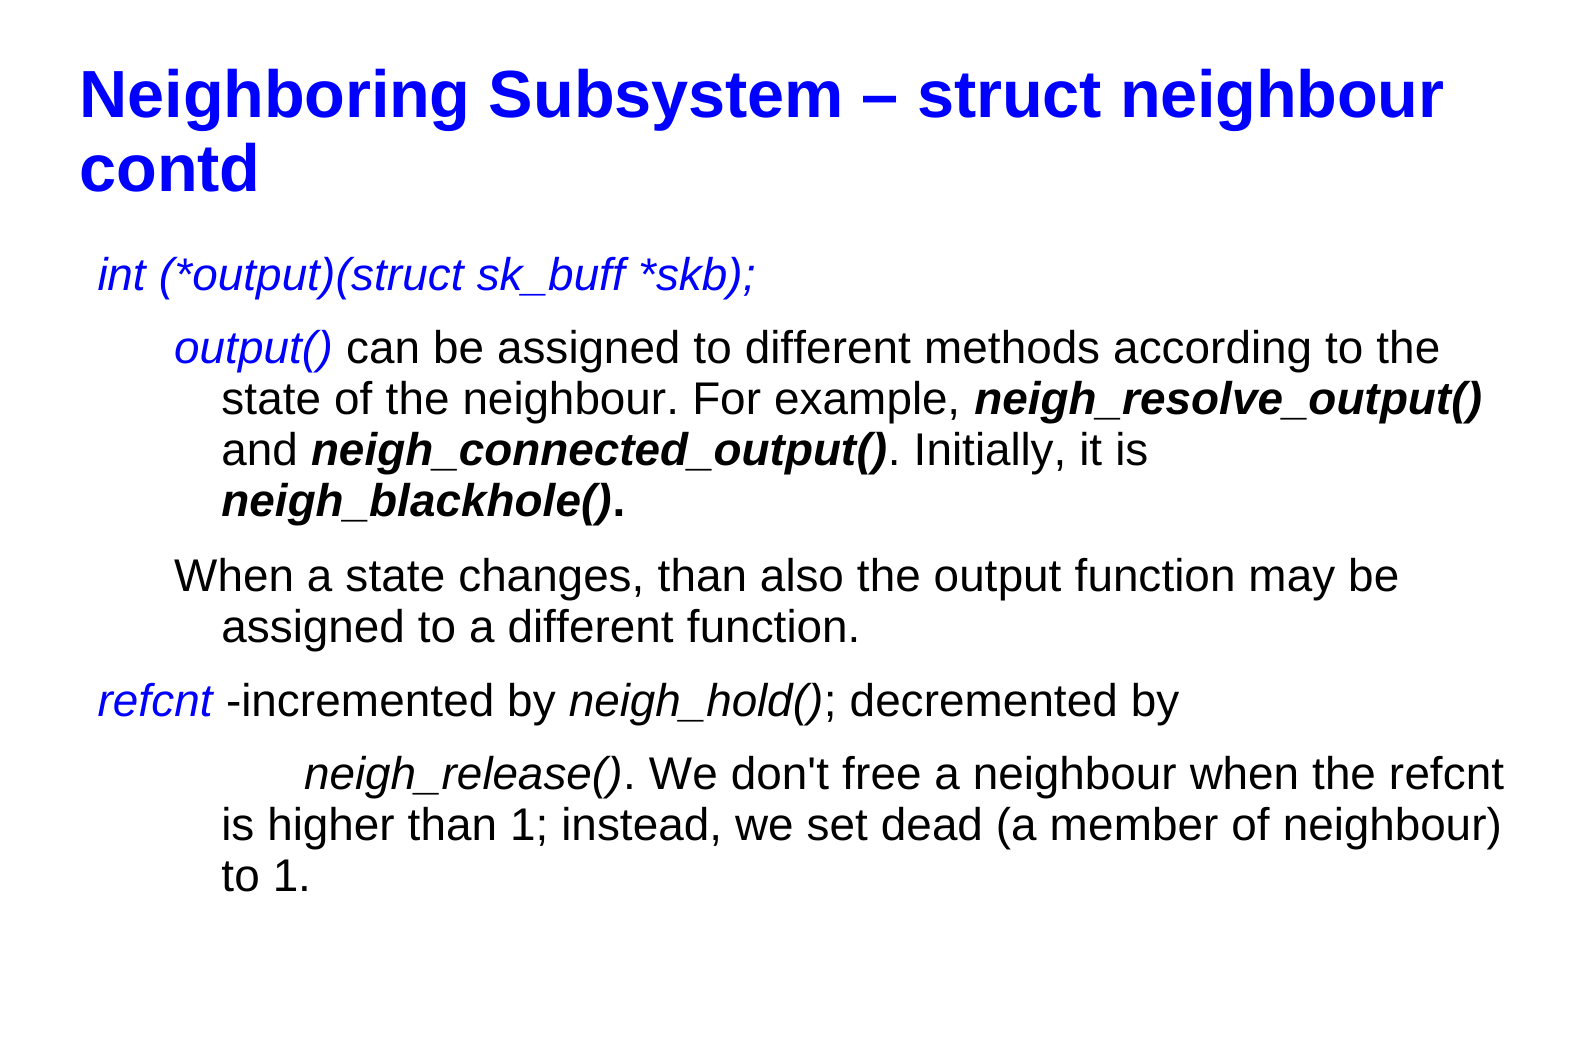

# Neighboring Subsystem – struct neighbour contd
int (*output)(struct sk_buff *skb);
output() can be assigned to different methods according to the state of the neighbour. For example, neigh_resolve_output() and neigh_connected_output(). Initially, it is neigh_blackhole().
When a state changes, than also the output function may be assigned to a different function.
refcnt -incremented by neigh_hold(); decremented by
 neigh_release(). We don't free a neighbour when the refcnt is higher than 1; instead, we set dead (a member of neighbour) to 1.